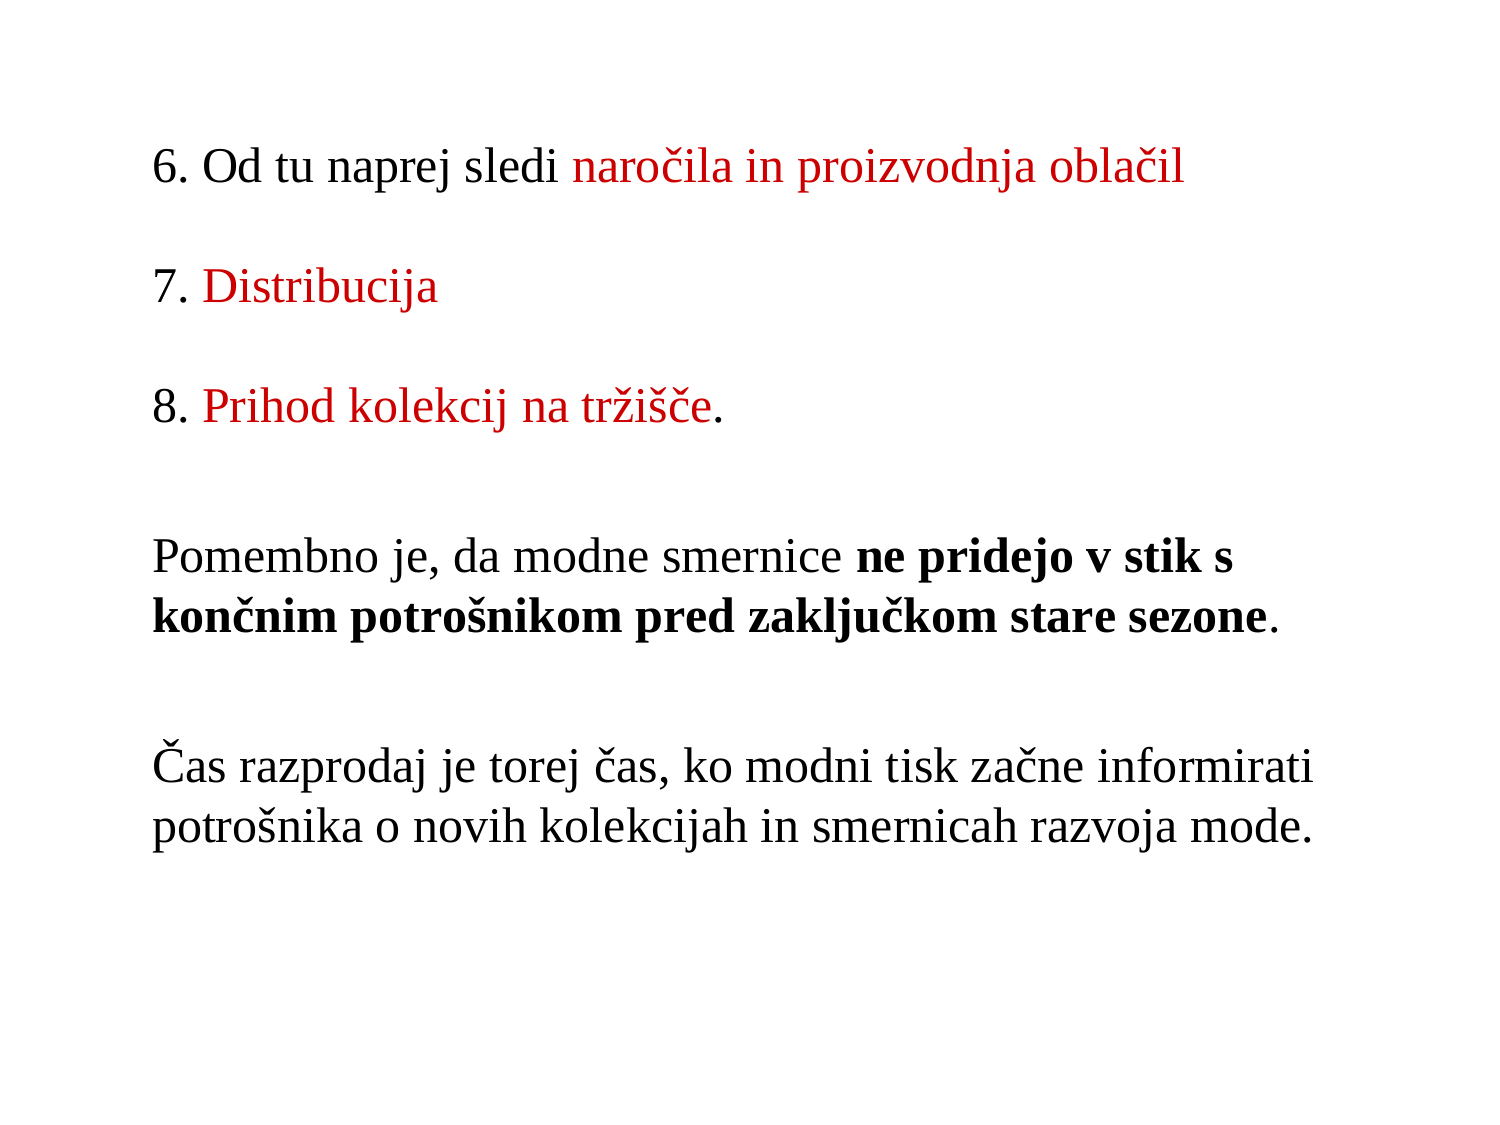

6. Od tu naprej sledi naročila in proizvodnja oblačil
7. Distribucija
8. Prihod kolekcij na tržišče.
Pomembno je, da modne smernice ne pridejo v stik s končnim potrošnikom pred zaključkom stare sezone.
Čas razprodaj je torej čas, ko modni tisk začne informirati potrošnika o novih kolekcijah in smernicah razvoja mode.